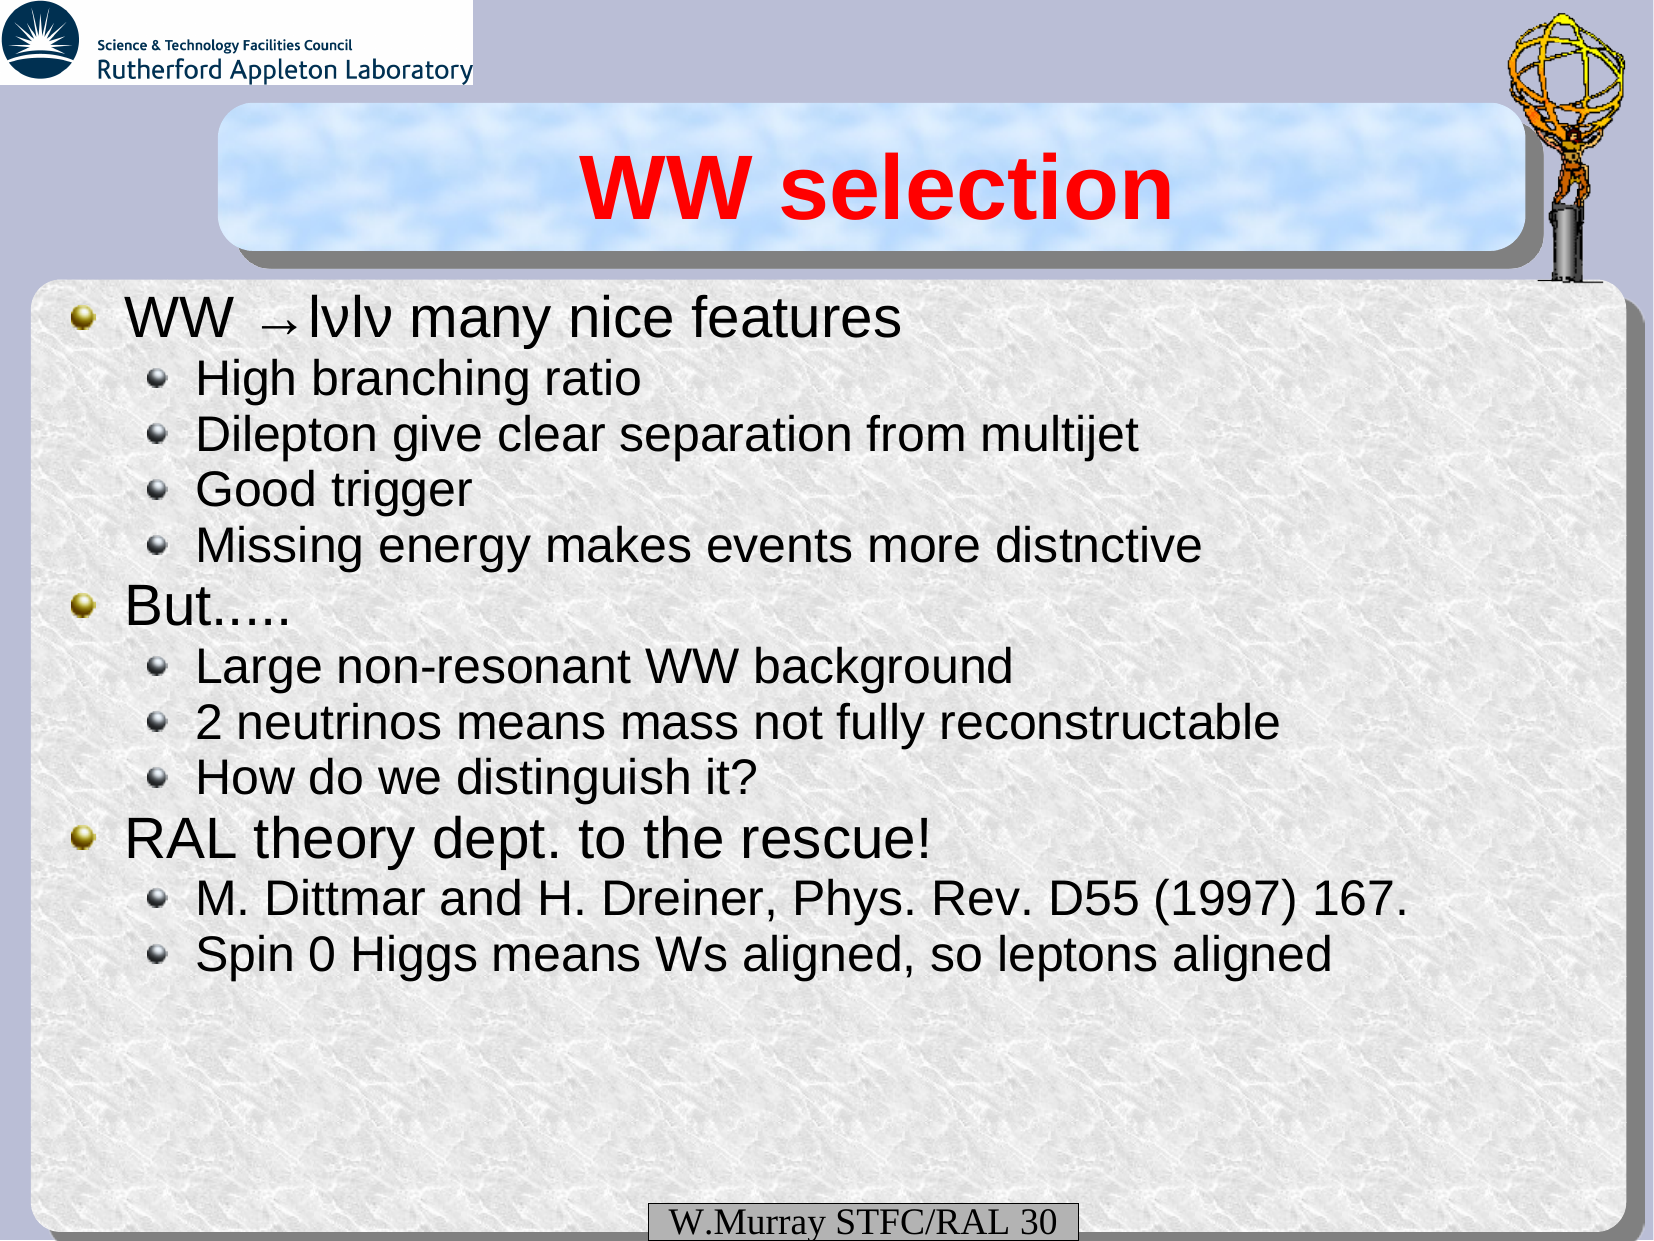

# WW selection
WW →lνlν many nice features
High branching ratio
Dilepton give clear separation from multijet
Good trigger
Missing energy makes events more distnctive
But.....
Large non-resonant WW background
2 neutrinos means mass not fully reconstructable
How do we distinguish it?
RAL theory dept. to the rescue!
M. Dittmar and H. Dreiner, Phys. Rev. D55 (1997) 167.
Spin 0 Higgs means Ws aligned, so leptons aligned